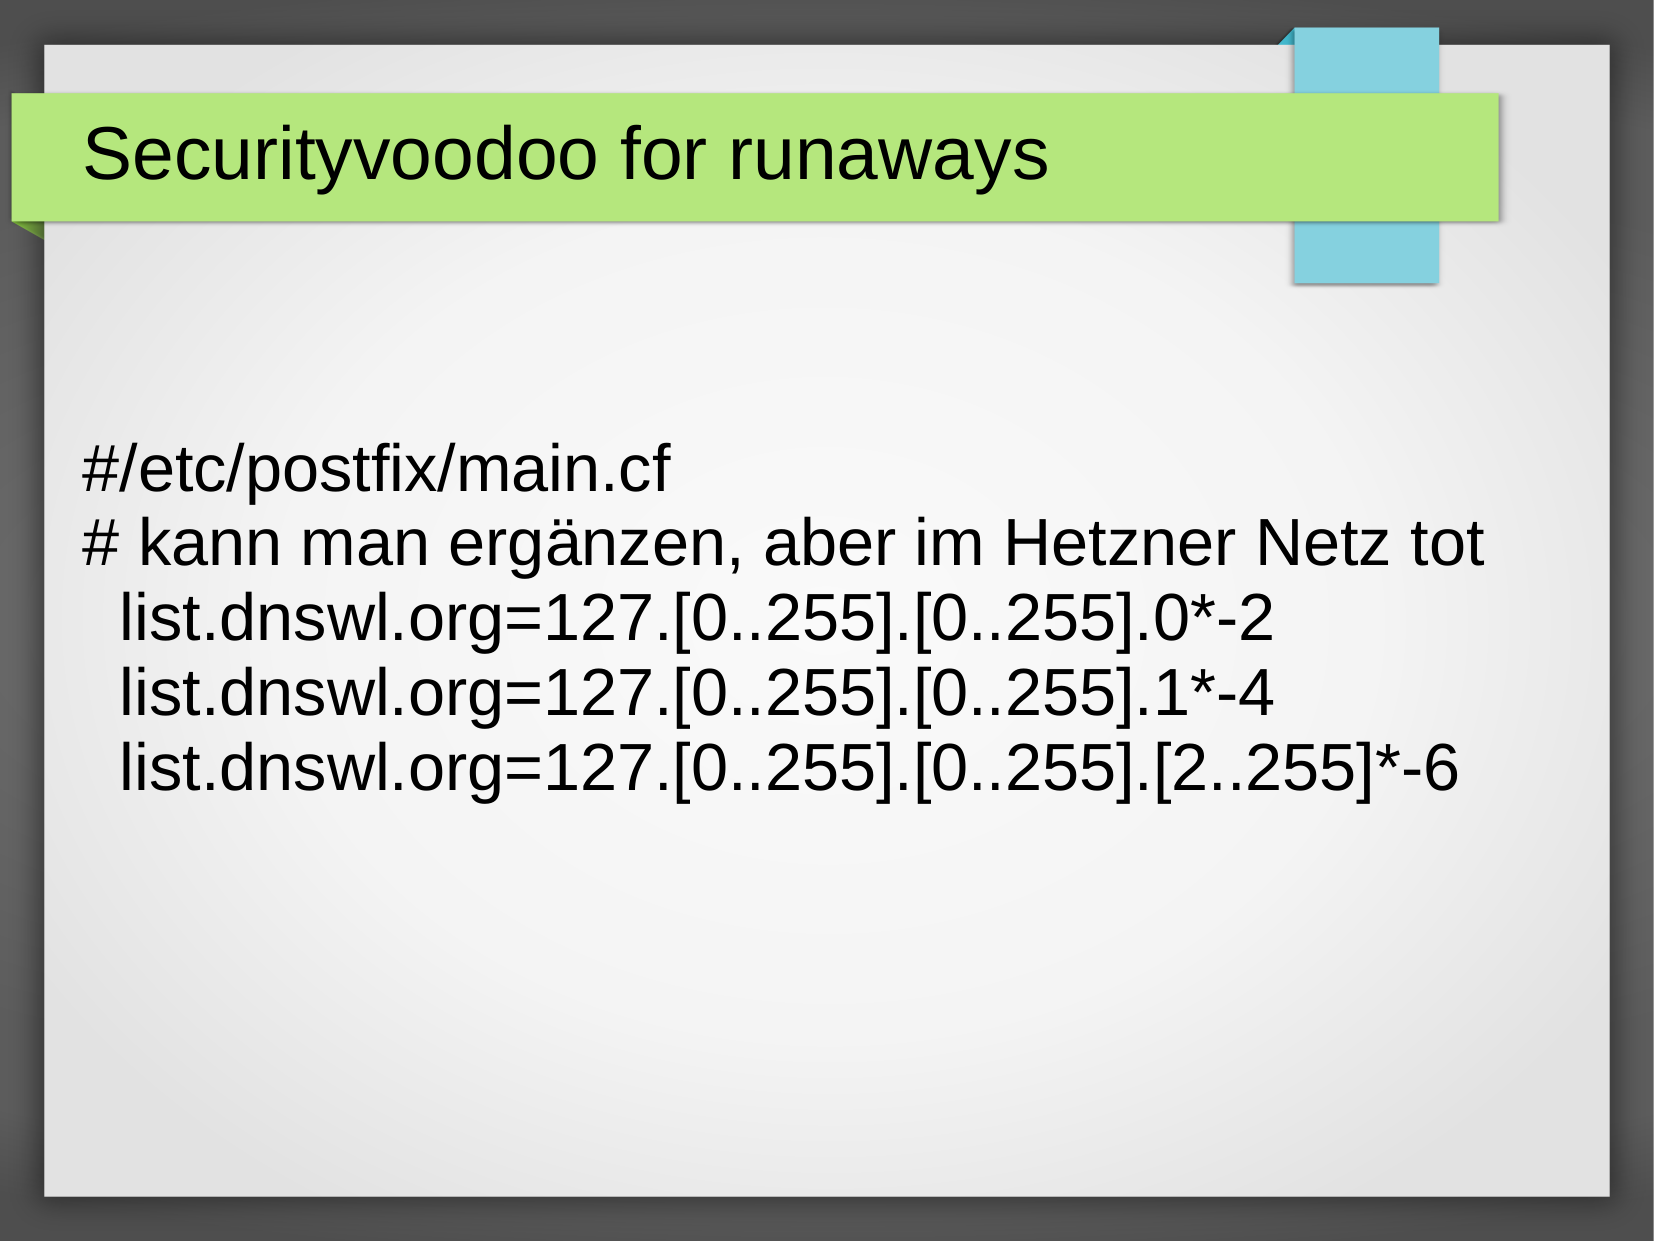

# Securityvoodoo for runaways
#/etc/postfix/main.cf
# kann man ergänzen, aber im Hetzner Netz tot
 list.dnswl.org=127.[0..255].[0..255].0*-2
 list.dnswl.org=127.[0..255].[0..255].1*-4
 list.dnswl.org=127.[0..255].[0..255].[2..255]*-6